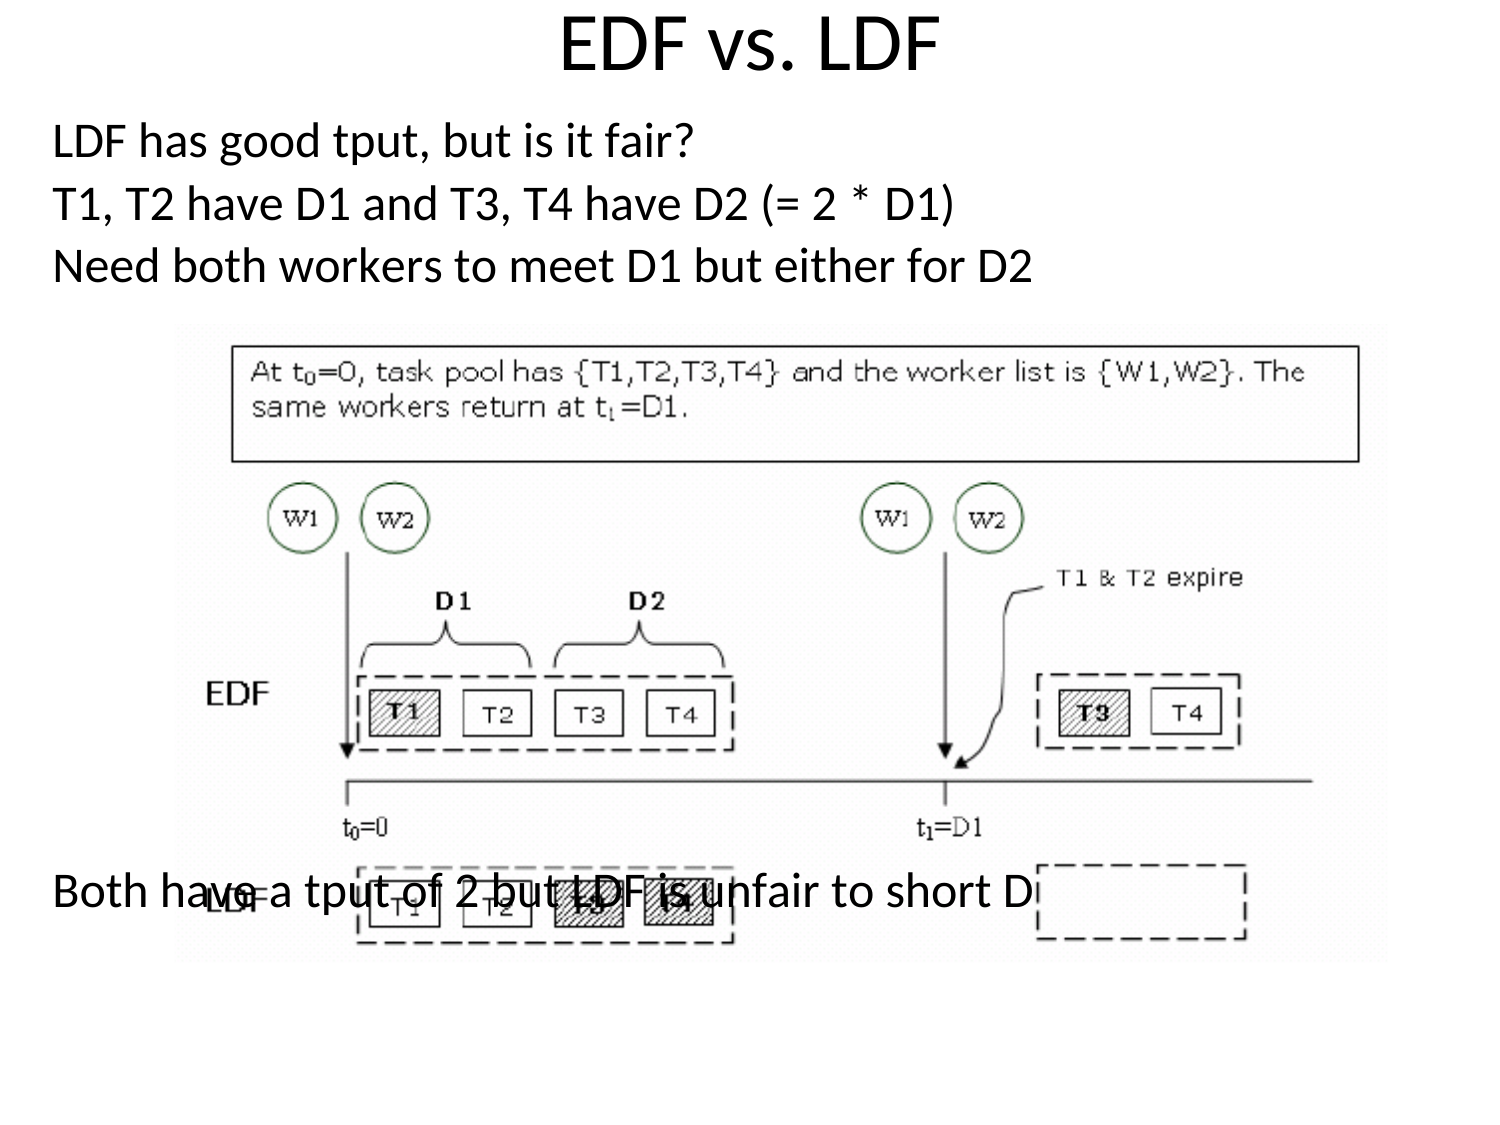

# EDF vs. LDF
LDF has good tput, but is it fair?
T1, T2 have D1 and T3, T4 have D2 (= 2 * D1)
Need both workers to meet D1 but either for D2
Both have a tput of 2 but LDF is unfair to short D